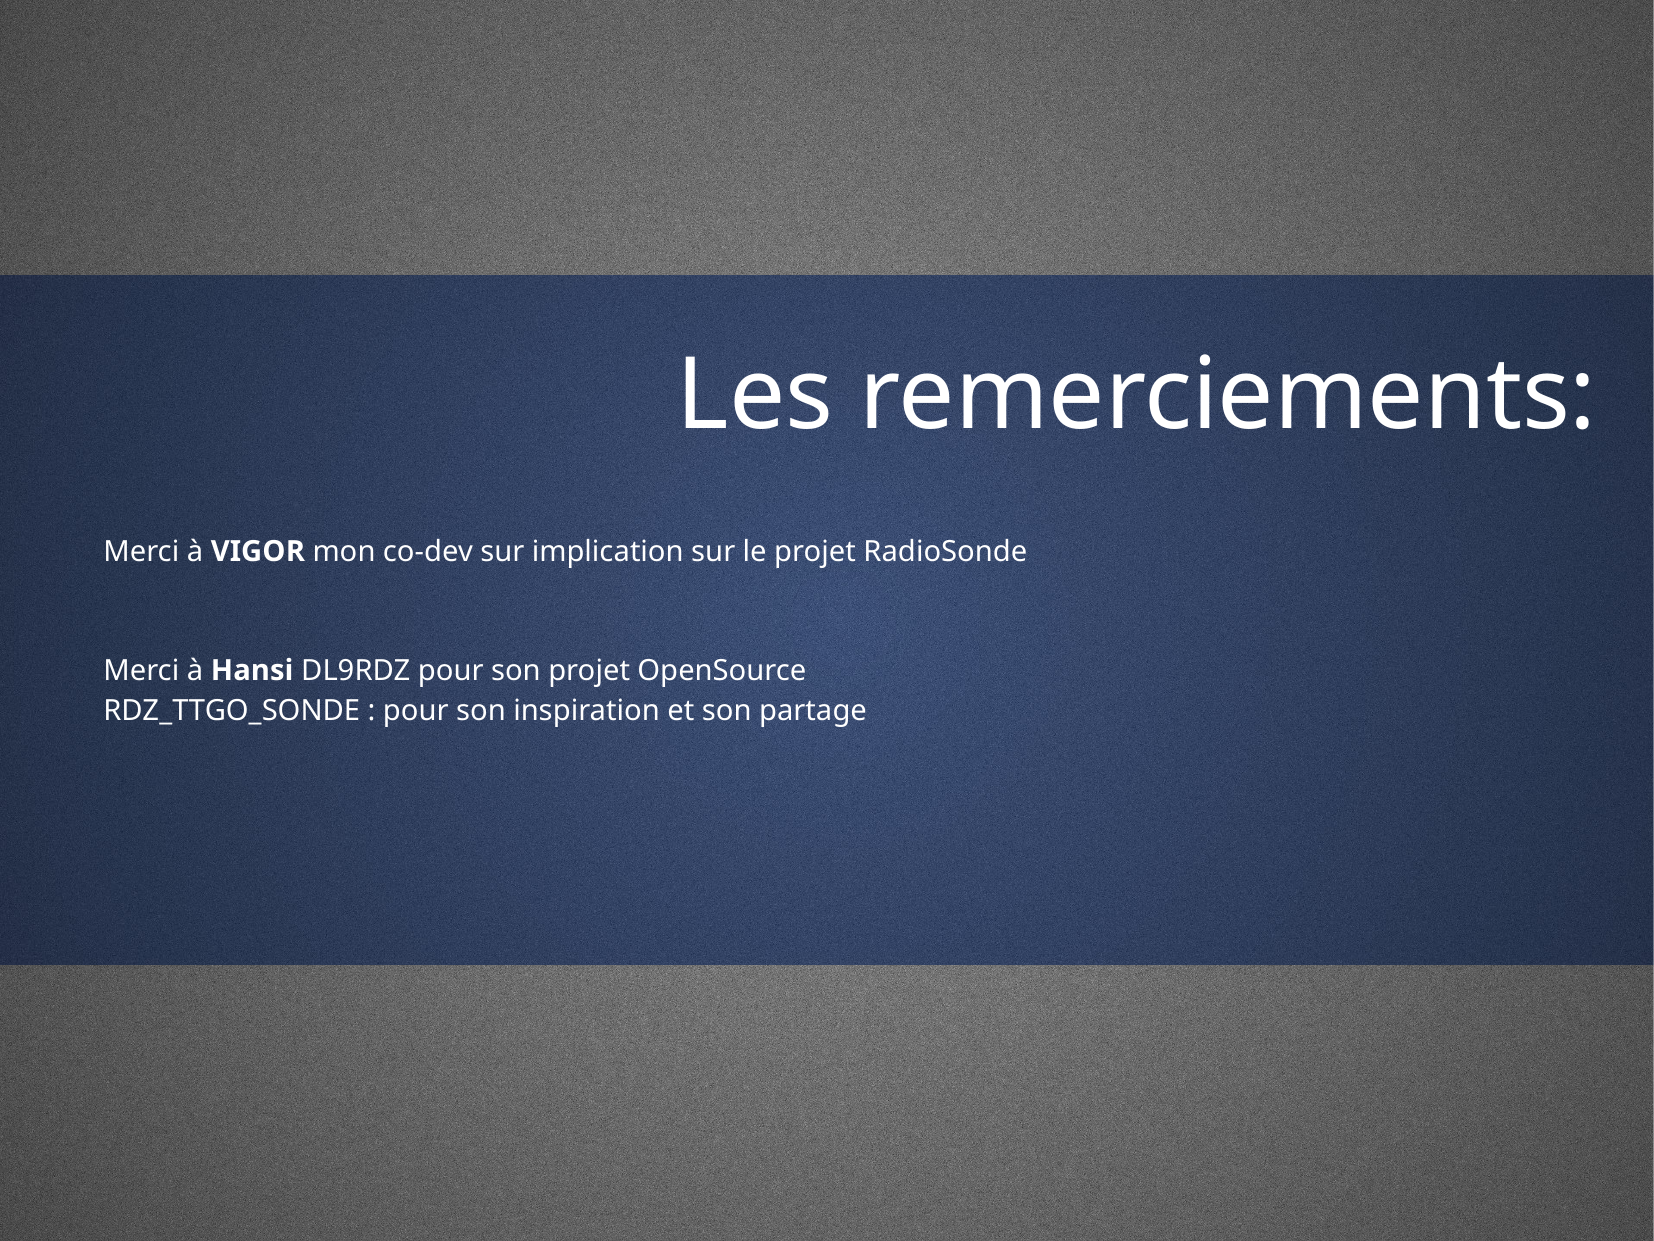

# Les remerciements:
Merci à VIGOR mon co-dev sur implication sur le projet RadioSonde
Merci à Hansi DL9RDZ pour son projet OpenSource
RDZ_TTGO_SONDE : pour son inspiration et son partage